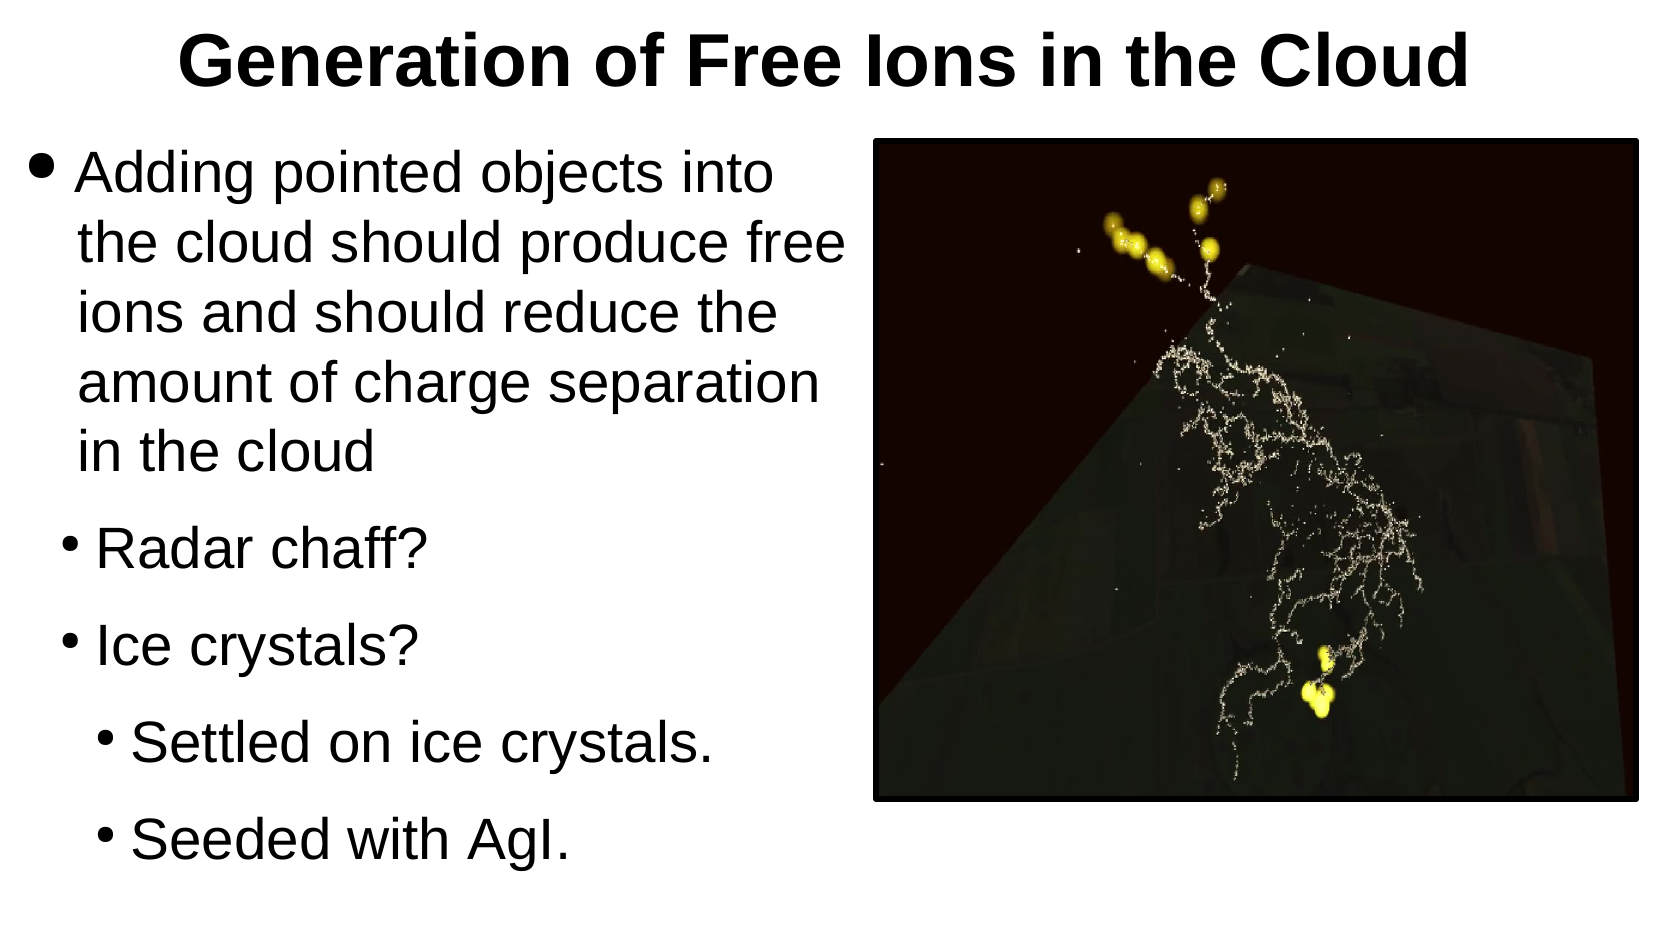

# Generation of Free Ions in the Cloud
 Adding pointed objects into the cloud should produce free ions and should reduce the amount of charge separation in the cloud
Radar chaff?
Ice crystals?
Settled on ice crystals.
Seeded with AgI.